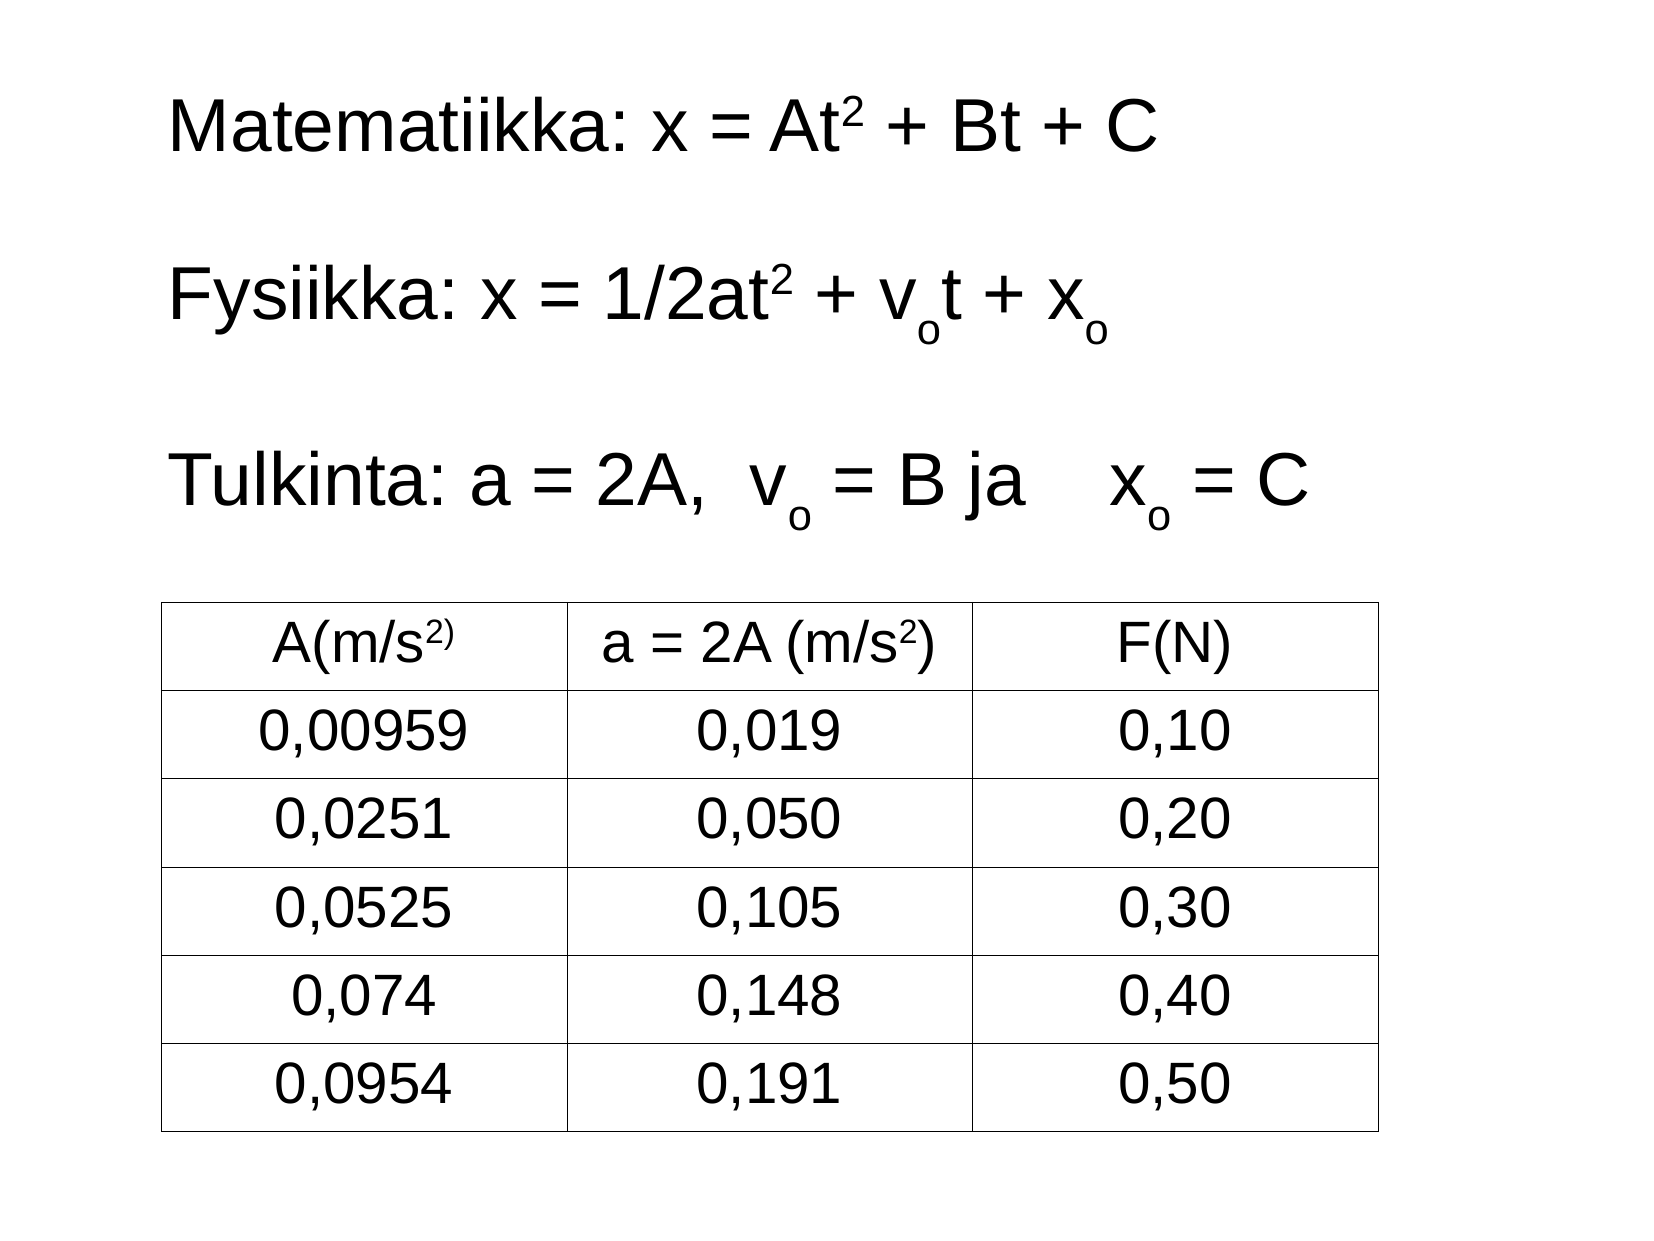

Matematiikka: x = At2 + Bt + C
Fysiikka: x = 1/2at2 + vot + xo
Tulkinta: a = 2A, vo = B ja xo = C
| A(m/s2) | a = 2A (m/s2) | F(N) |
| --- | --- | --- |
| 0,00959 | 0,019 | 0,10 |
| 0,0251 | 0,050 | 0,20 |
| 0,0525 | 0,105 | 0,30 |
| 0,074 | 0,148 | 0,40 |
| 0,0954 | 0,191 | 0,50 |